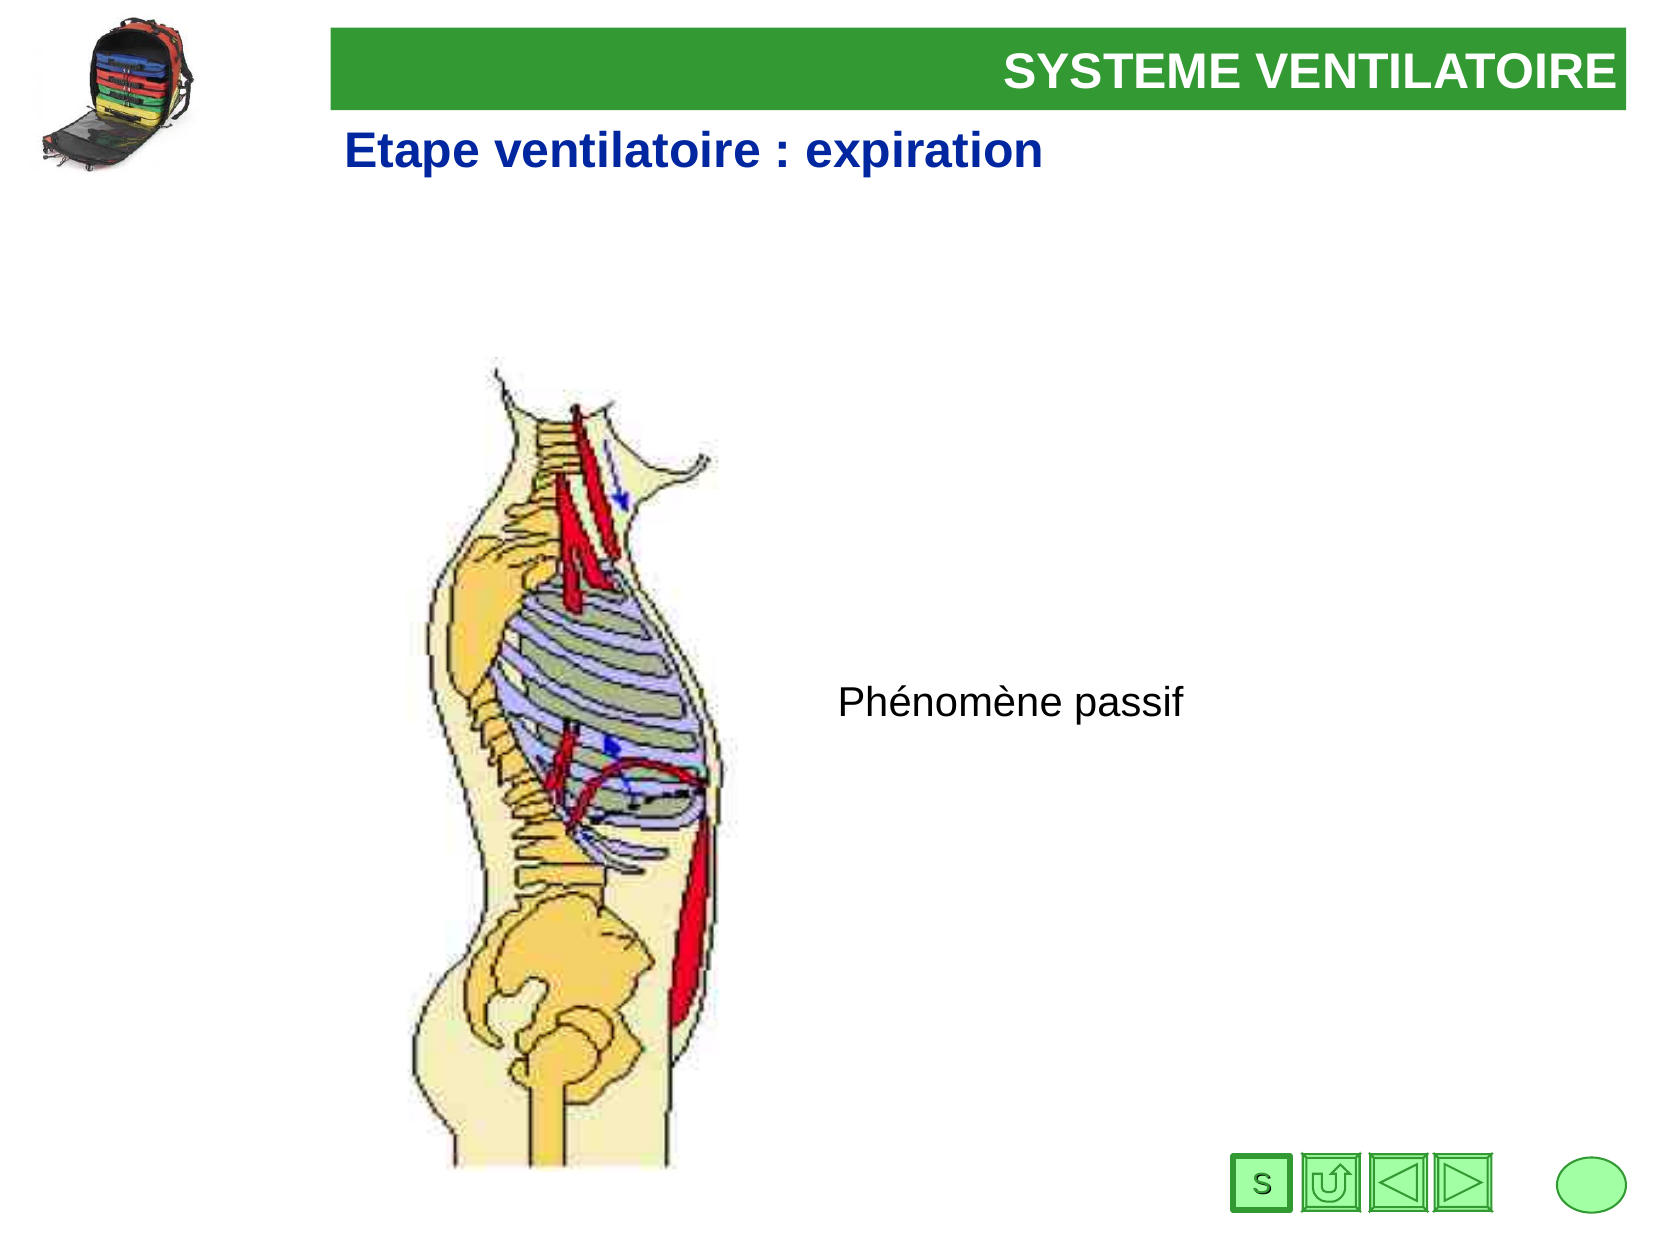

# SYSTEME VENTILATOIRE
Etape ventilatoire : expiration
Phénomène passif